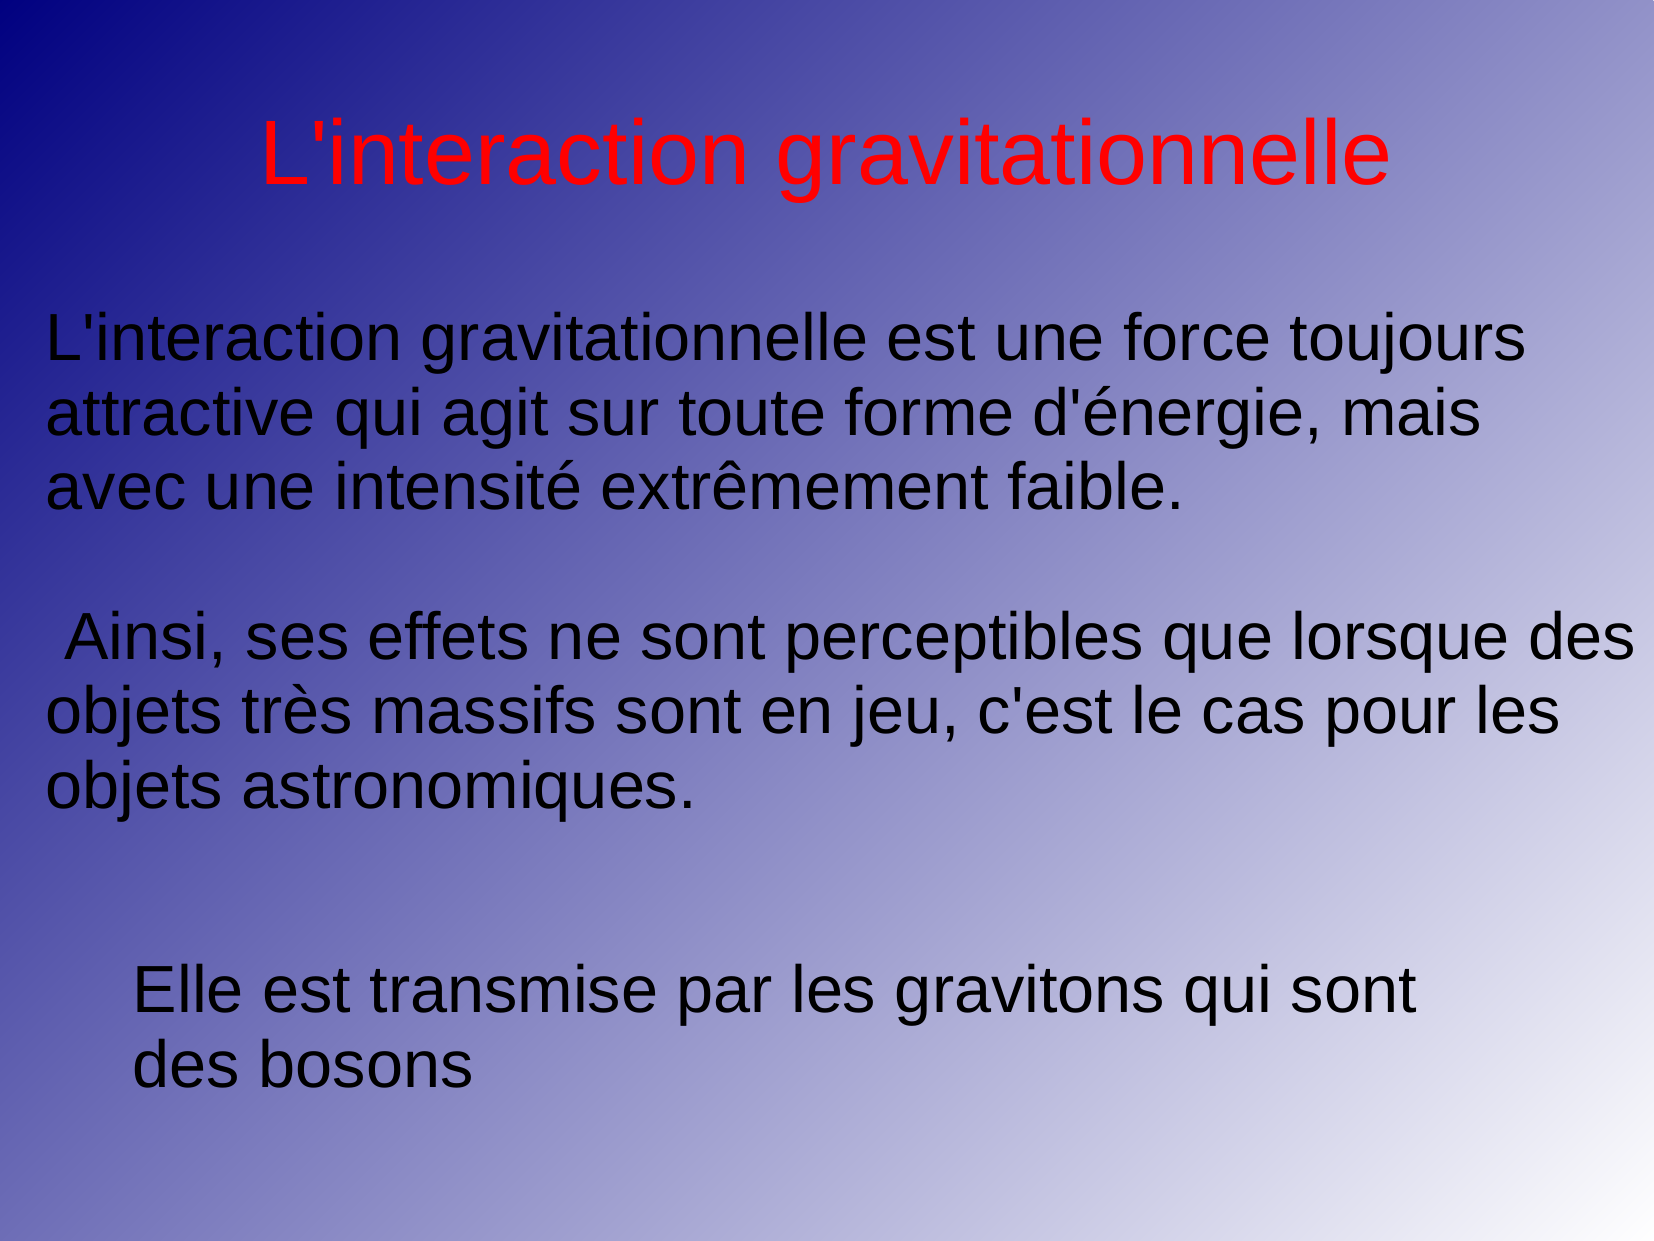

# L'interaction gravitationnelle
L'interaction gravitationnelle est une force toujours attractive qui agit sur toute forme d'énergie, mais avec une intensité extrêmement faible.
 Ainsi, ses effets ne sont perceptibles que lorsque des objets très massifs sont en jeu, c'est le cas pour les objets astronomiques.
Elle est transmise par les gravitons qui sont des bosons